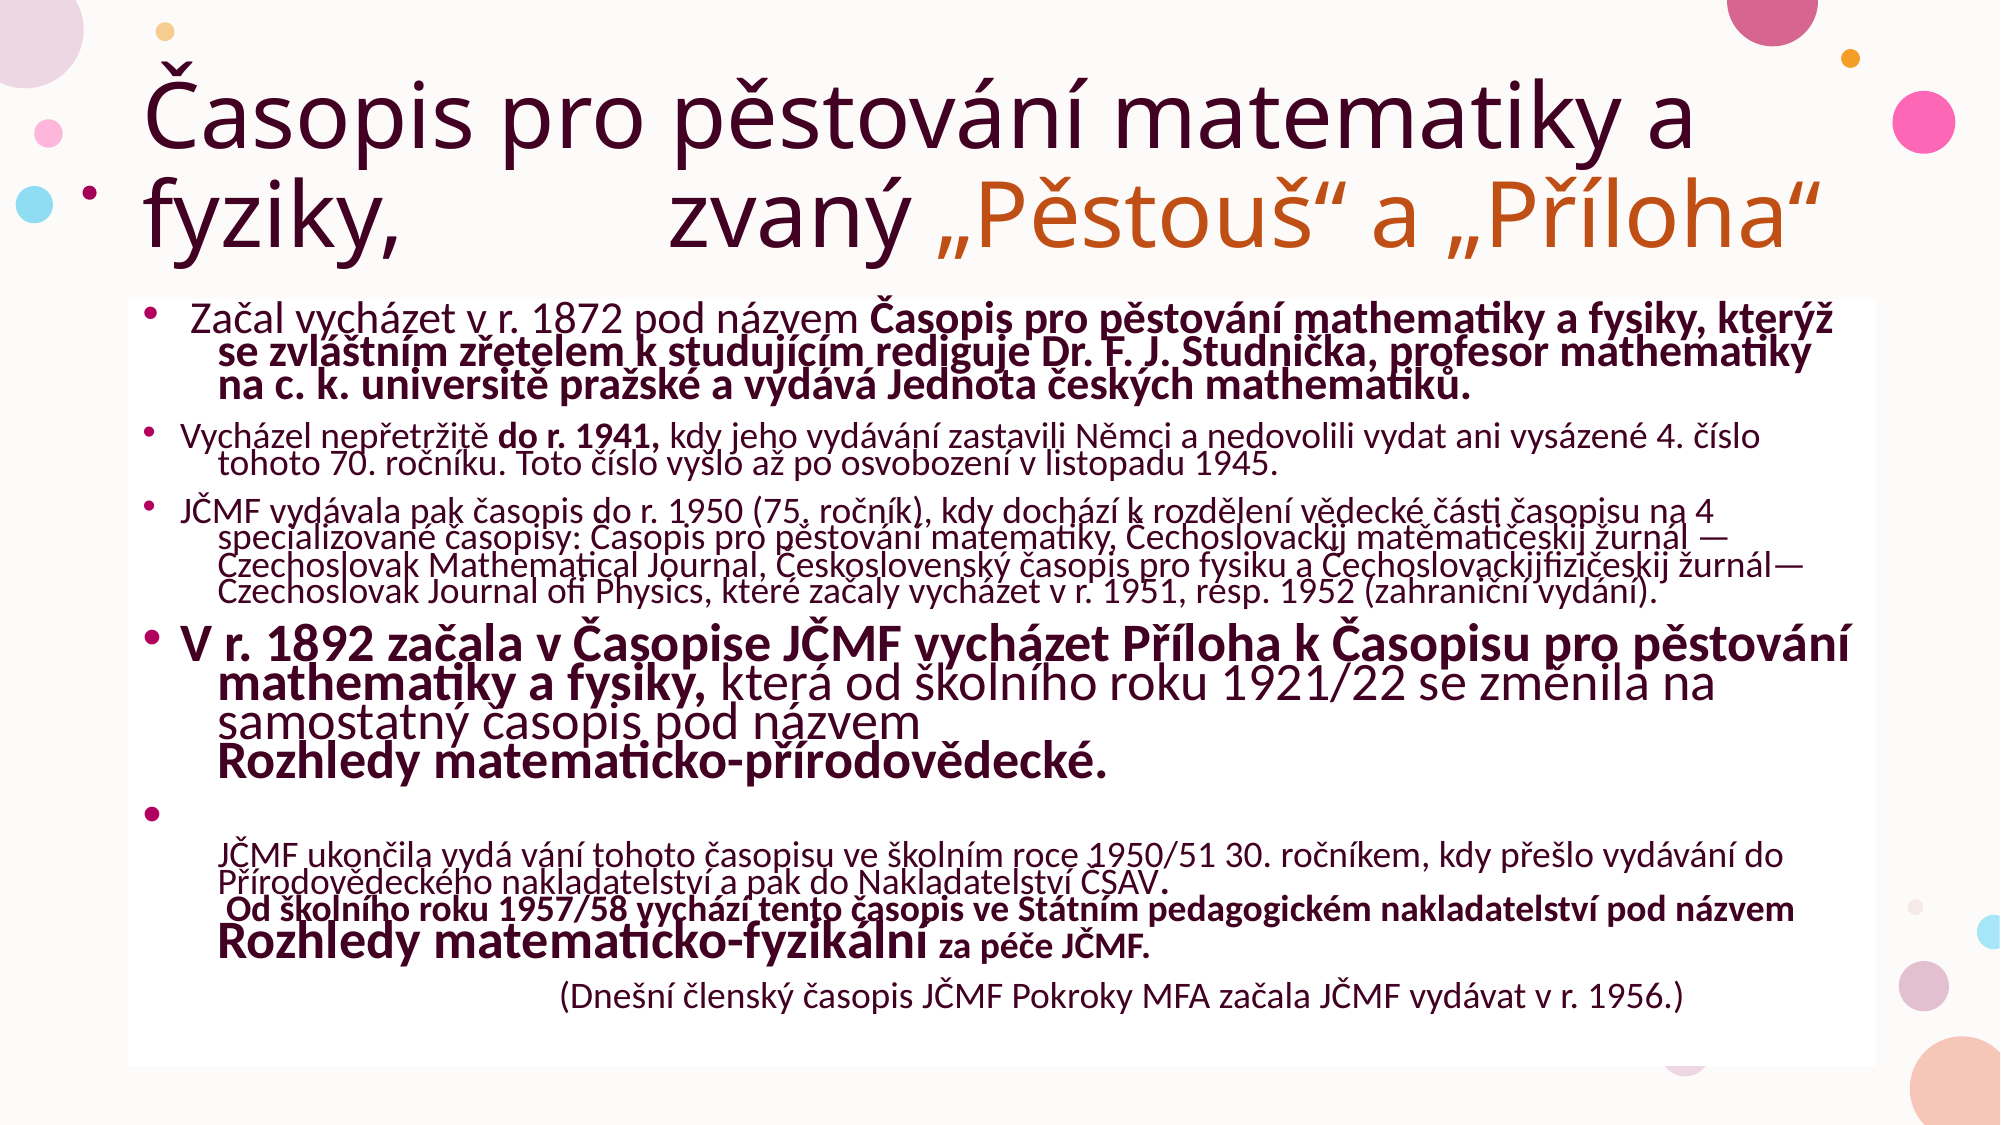

# Časopis pro pěstování matematiky a fyziky, 		zvaný „Pěstouš“ a „Příloha“
 Začal vycházet v r. 1872 pod názvem Časopis pro pěstování mathematiky a fysiky, kterýž se zvláštním zřetelem k studujícím rediguje Dr. F. J. Studnička, profesor mathematiky na c. k. universitě pražské a vydává Jednota českých mathematiků.
Vycházel nepřetržitě do r. 1941, kdy jeho vydávání zastavili Němci a nedovolili vydat ani vysázené 4. číslo tohoto 70. ročníku. Toto číslo vyšlo až po osvobození v listopadu 1945.
JČMF vydávala pak časopis do r. 1950 (75. ročník), kdy dochází k rozdělení vědecké části časopisu na 4 specializované časopisy: Časopis pro pěstování matematiky, Čechoslovackij matěmatičeskij žurnál — Czechoslovak Mathematical Journal, Československý časopis pro fysiku a Čechoslovackijfizičeskij žurnál— Czechoslovak Journal ofi Physics, které začaly vycházet v r. 1951, resp. 1952 (zahraniční vydání).
V r. 1892 začala v Časopise JČMF vycházet Příloha k Časopisu pro pěstování mathematiky a fysiky, která od školního roku 1921/22 se změnila na samostatný časopis pod názvem
Rozhledy matematicko-přírodovědecké.
JČMF ukončila vydá vání tohoto časopisu ve školním roce 1950/51 30. ročníkem, kdy přešlo vydávání do Přírodovědeckého nakladatelství a pak do Nakladatelství ČSAV.
 Od školního roku 1957/58 vychází tento časopis ve Státním pedagogickém nakladatelství pod názvem Rozhledy matematicko-fyzikální za péče JČMF.
 (Dnešní členský časopis JČMF Pokroky MFA začala JČMF vydávat v r. 1956.)